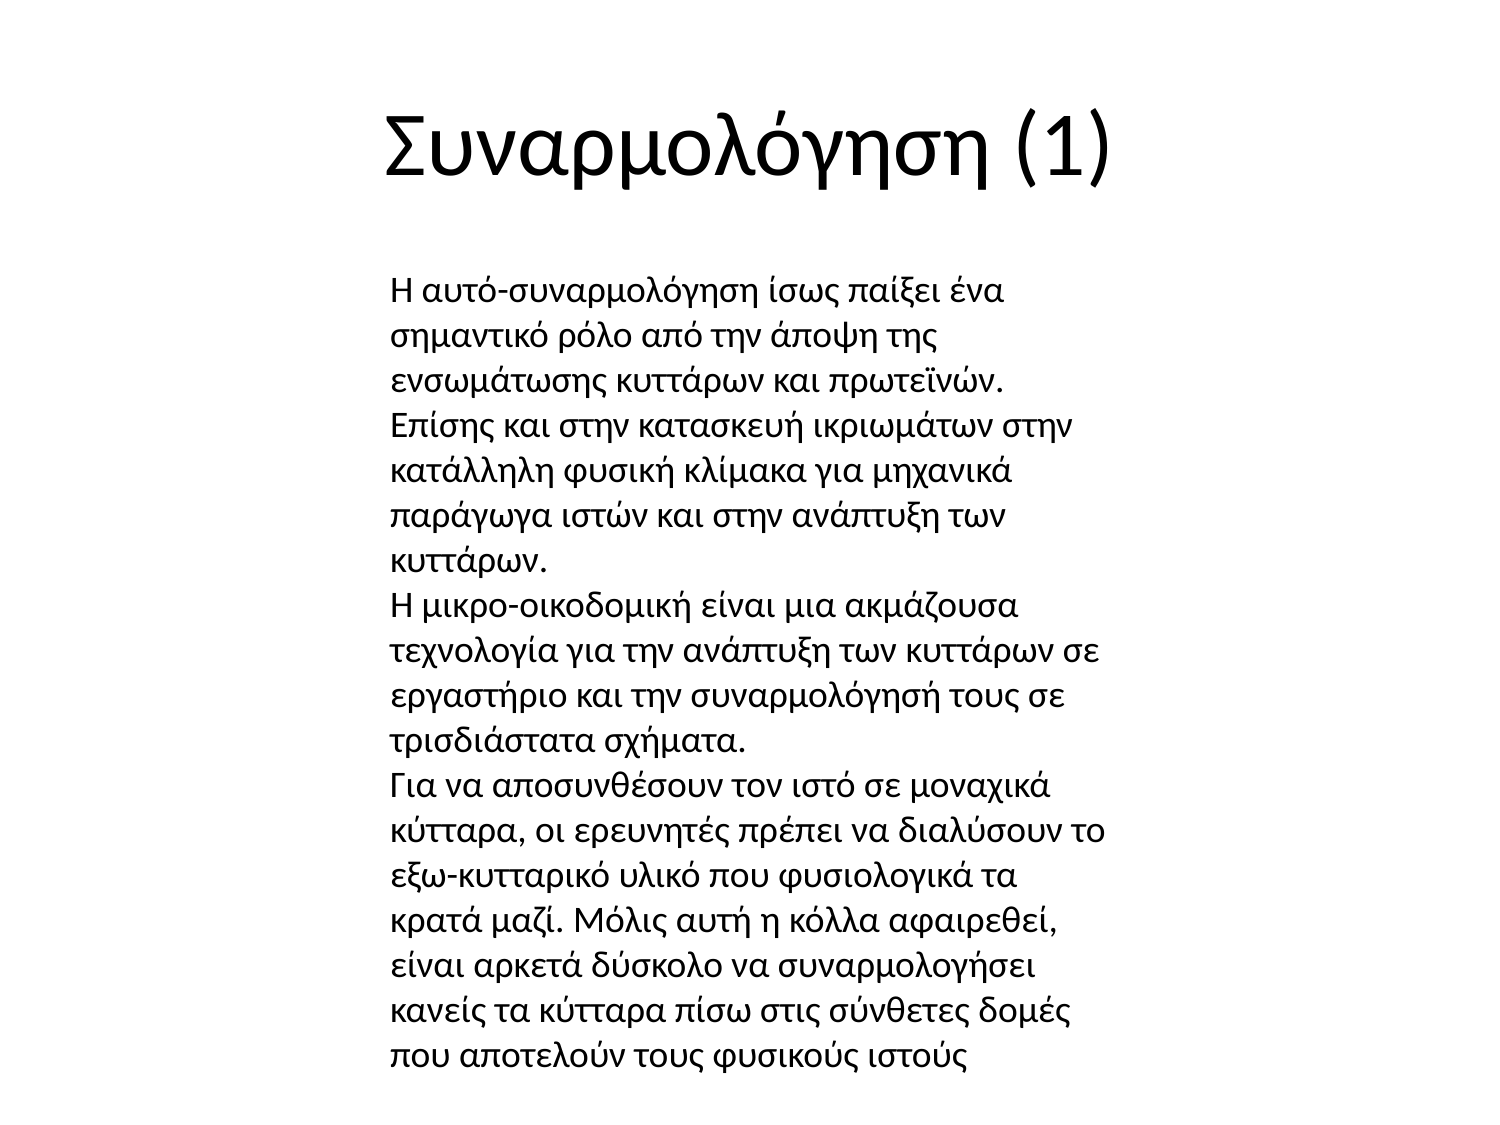

# Συναρμολόγηση (1)
Η αυτό-συναρμολόγηση ίσως παίξει ένα σημαντικό ρόλο από την άποψη της ενσωμάτωσης κυττάρων και πρωτεϊνών. Επίσης και στην κατασκευή ικριωμάτων στην κατάλληλη φυσική κλίμακα για μηχανικά παράγωγα ιστών και στην ανάπτυξη των κυττάρων.
Η μικρο-οικοδομική είναι μια ακμάζουσα τεχνολογία για την ανάπτυξη των κυττάρων σε εργαστήριο και την συναρμολόγησή τους σε τρισδιάστατα σχήματα.
Για να αποσυνθέσουν τον ιστό σε μοναχικά κύτταρα, οι ερευνητές πρέπει να διαλύσουν το εξω-κυτταρικό υλικό που φυσιολογικά τα κρατά μαζί. Μόλις αυτή η κόλλα αφαιρεθεί, είναι αρκετά δύσκολο να συναρμολογήσει κανείς τα κύτταρα πίσω στις σύνθετες δομές που αποτελούν τους φυσικούς ιστούς